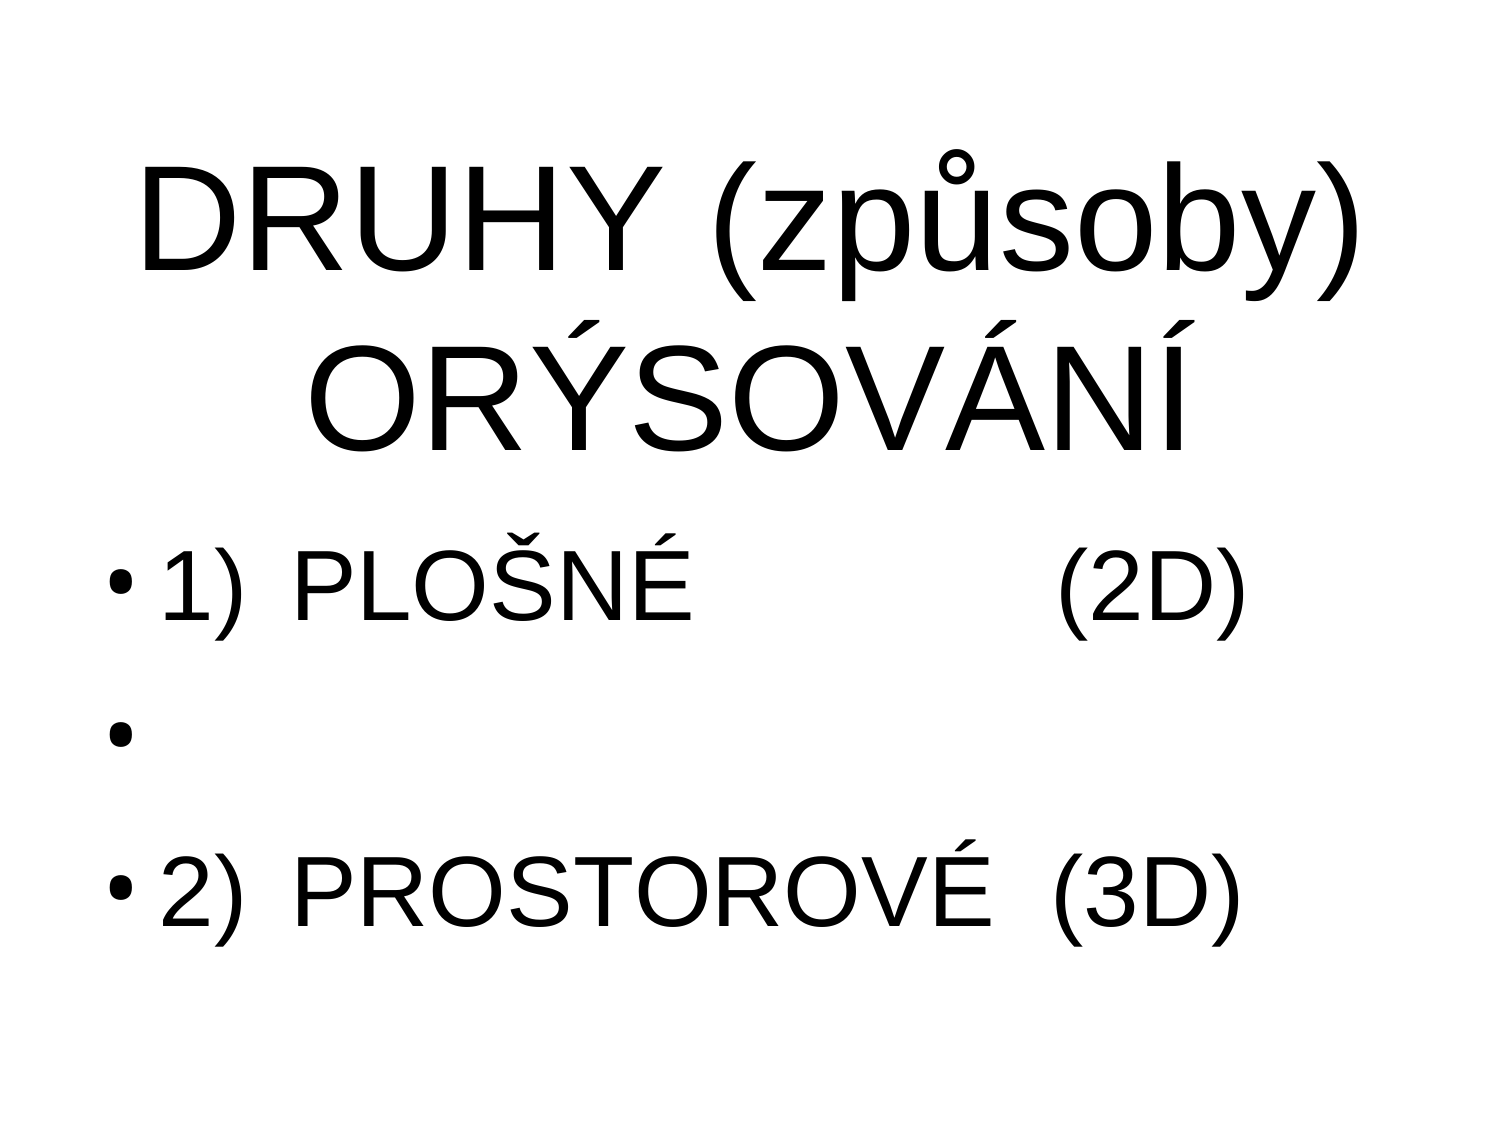

# DRUHY (způsoby) ORÝSOVÁNÍ
1)	PLOŠNÉ (2D)
2)	PROSTOROVÉ (3D)